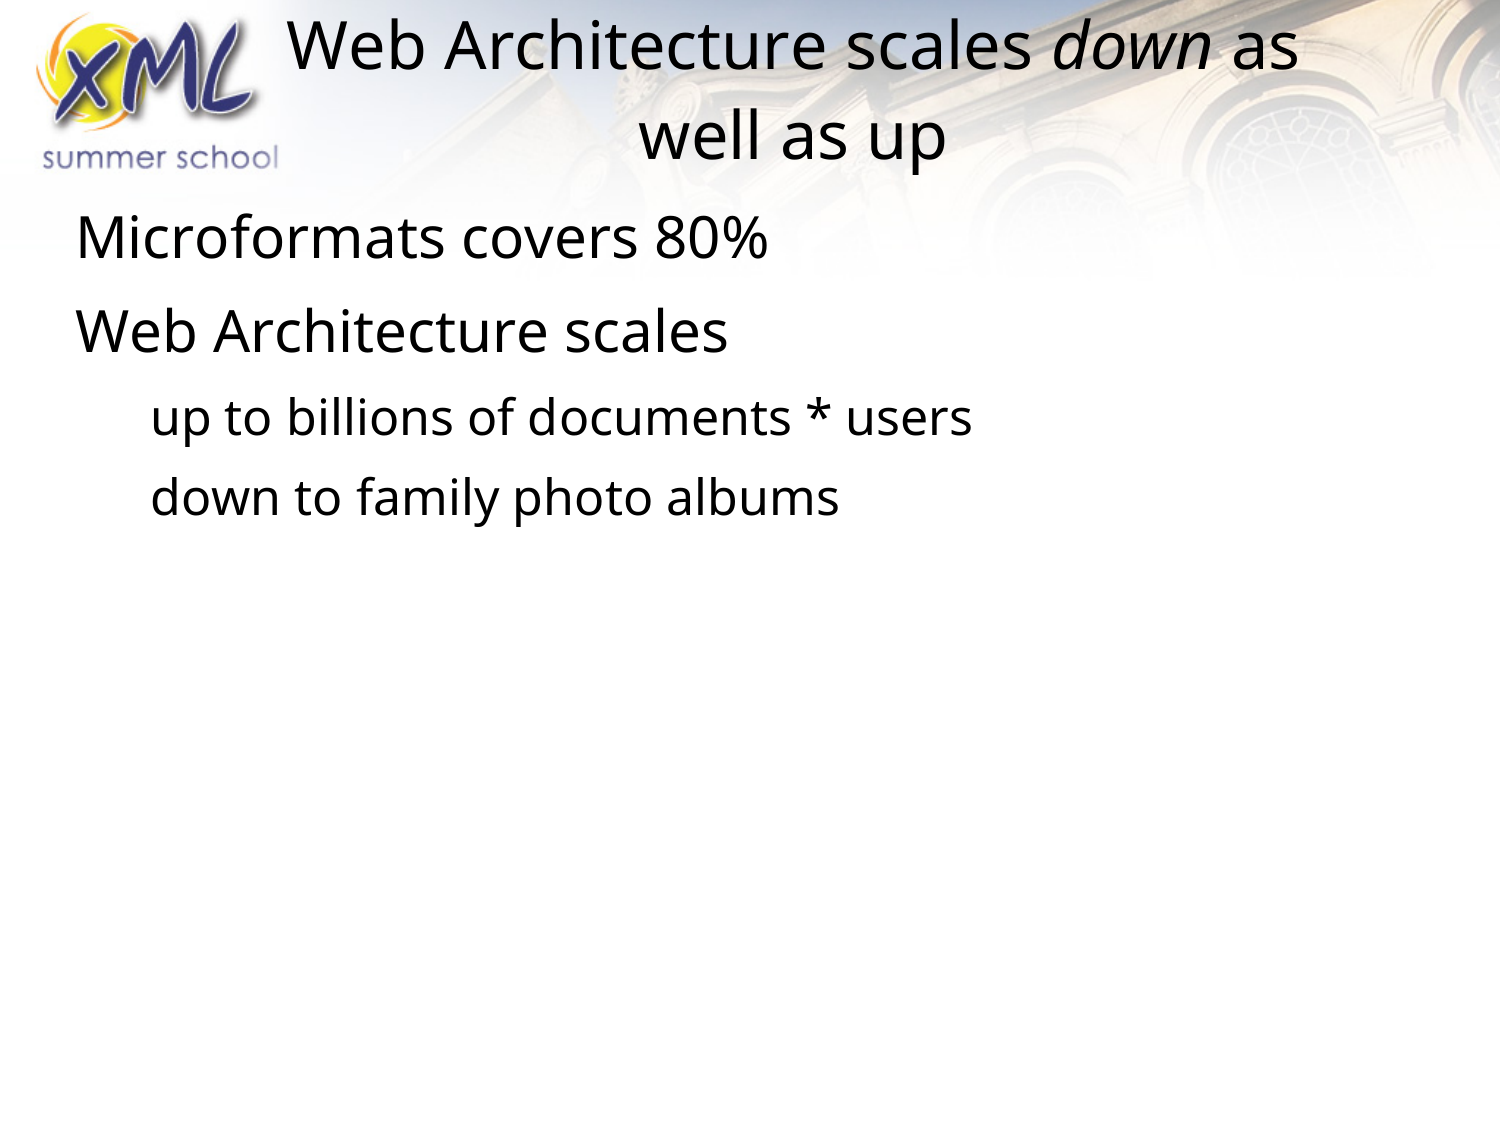

# Web Architecture scales down as well as up
Microformats covers 80%
Web Architecture scales
up to billions of documents * users
down to family photo albums